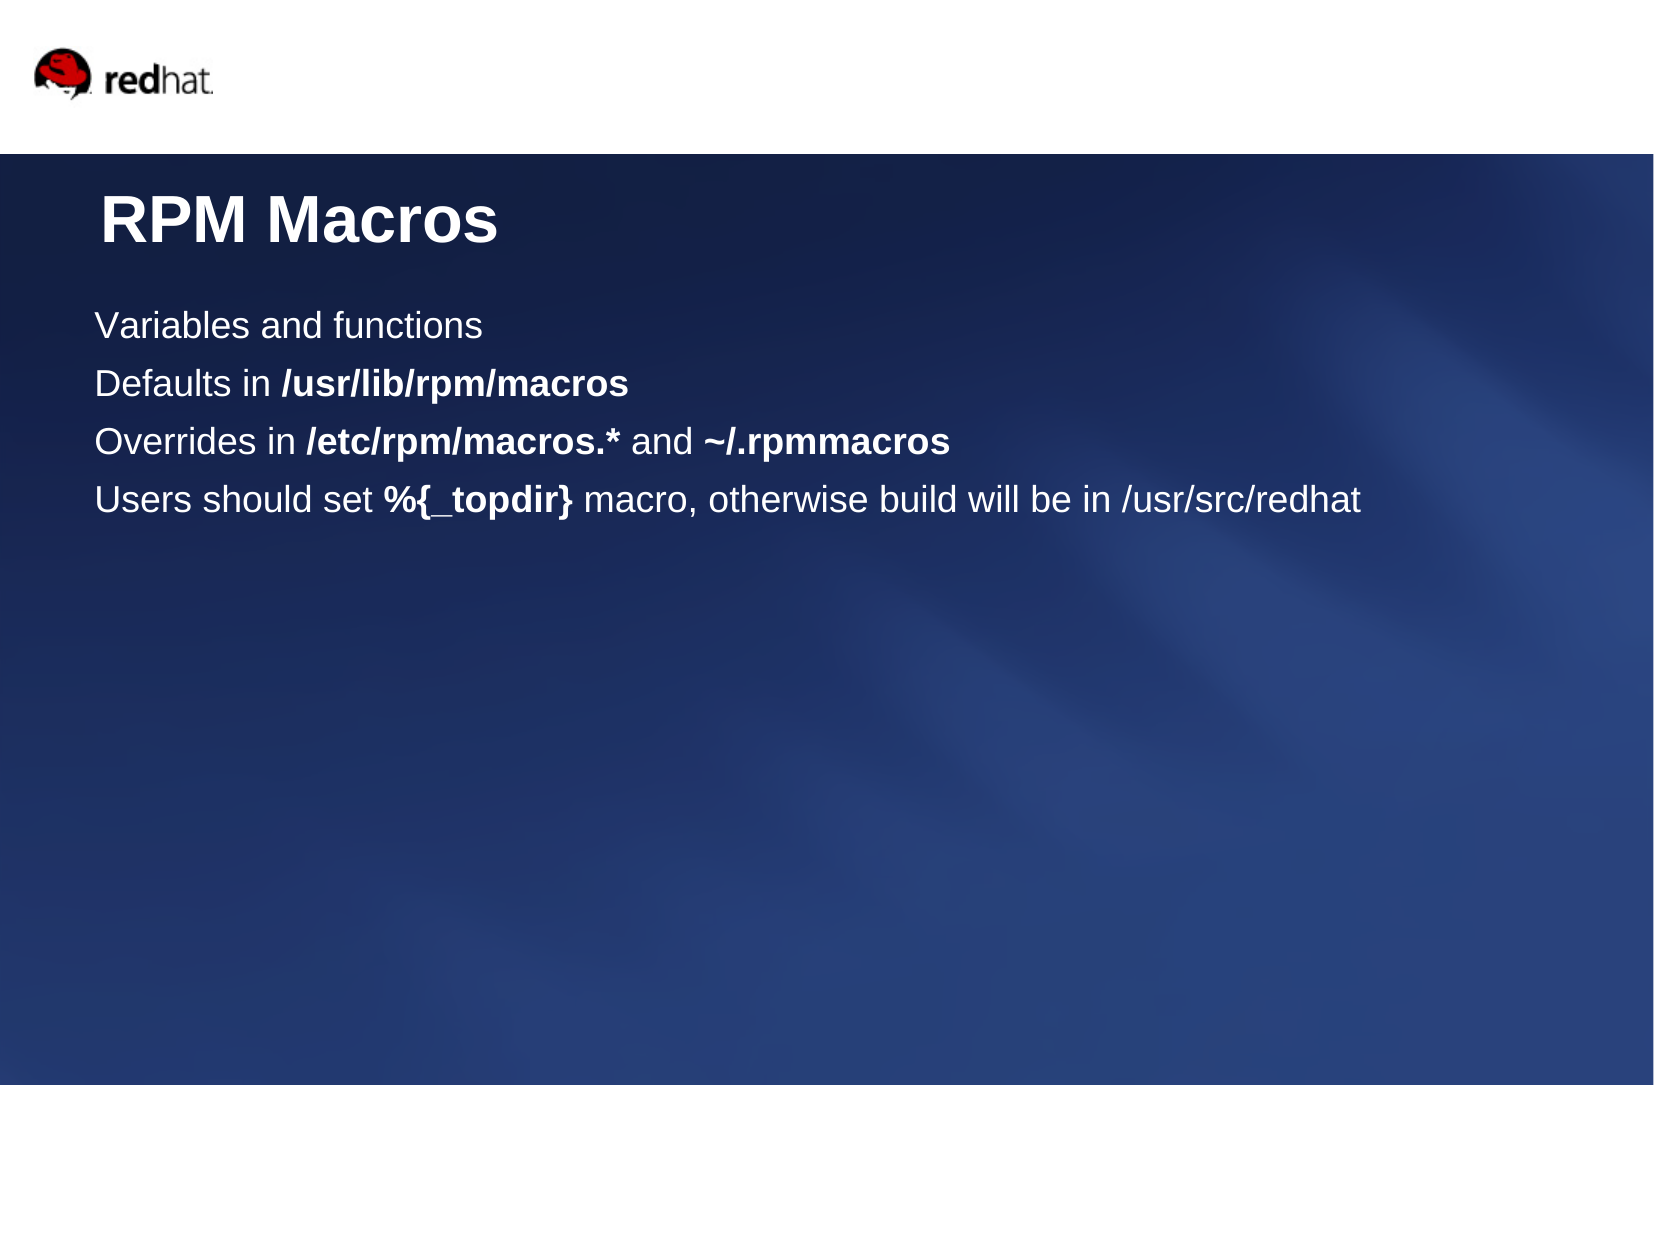

# RPM Macros
Variables and functions
Defaults in /usr/lib/rpm/macros
Overrides in /etc/rpm/macros.* and ~/.rpmmacros
Users should set %{_topdir} macro, otherwise build will be in /usr/src/redhat